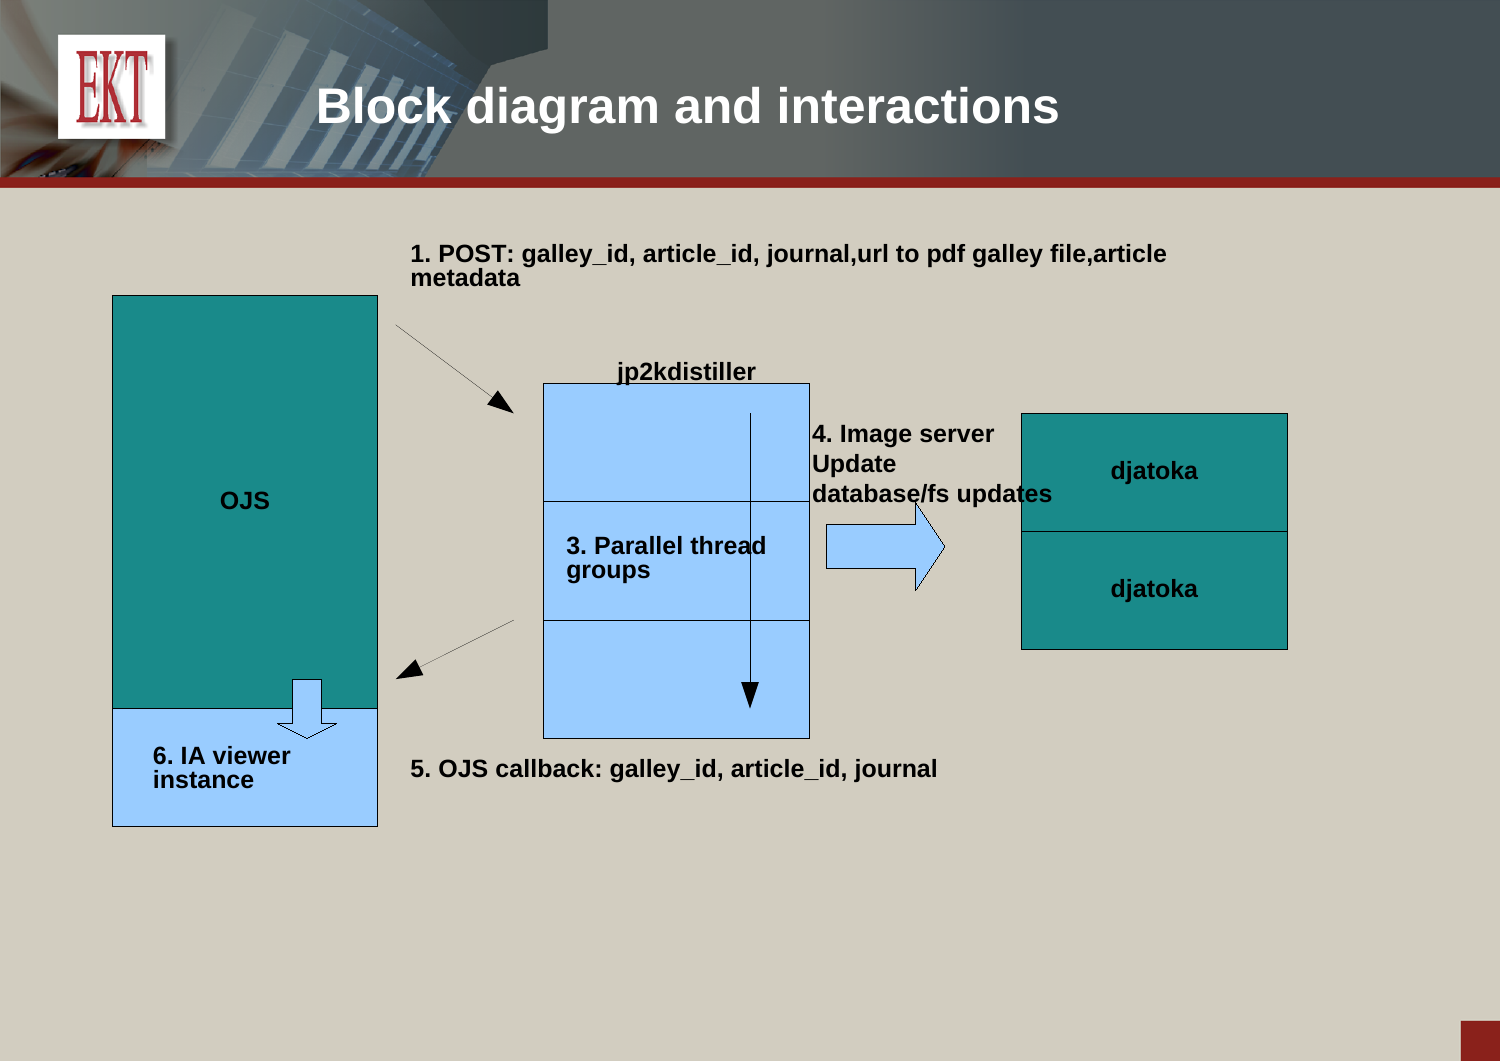

# Block diagram and interactions
1. POST: galley_id, article_id, journal,url to pdf galley file,article metadata
OJS
jp2kdistiller
djatoka
4. Image server
Update
database/fs updates
3. Parallel thread groups
djatoka
6. IA viewer instance
5. OJS callback: galley_id, article_id, journal